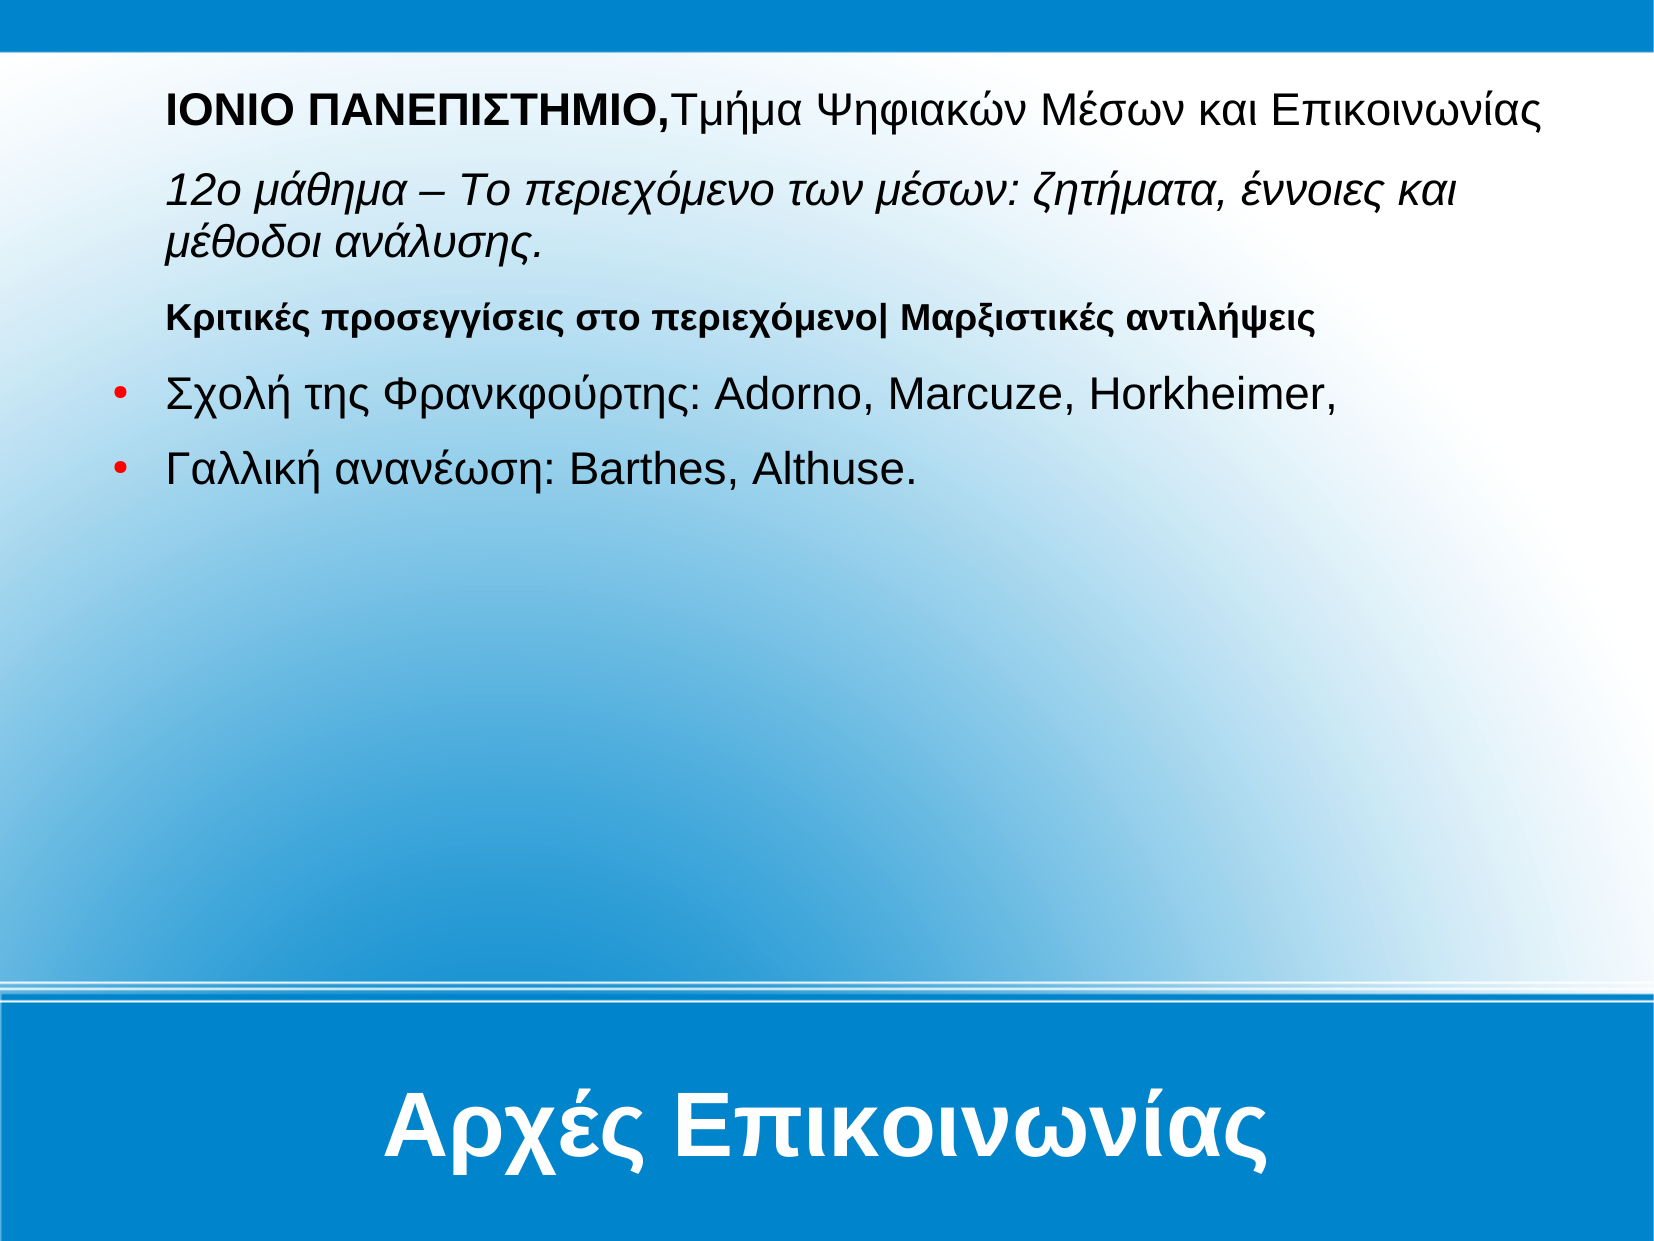

ΙΟΝΙΟ ΠΑΝΕΠΙΣΤΗΜΙΟ,Τμήμα Ψηφιακών Μέσων και Επικοινωνίας
12ο μάθημα – Το περιεχόμενο των μέσων: ζητήματα, έννοιες και μέθοδοι ανάλυσης.
Κριτικές προσεγγίσεις στο περιεχόμενο| Μαρξιστικές αντιλήψεις
Σχολή της Φρανκφούρτης: Adorno, Marcuze, Horkheimer,
Γαλλική ανανέωση: Barthes, Althuse.
# Αρχές Επικοινωνίας